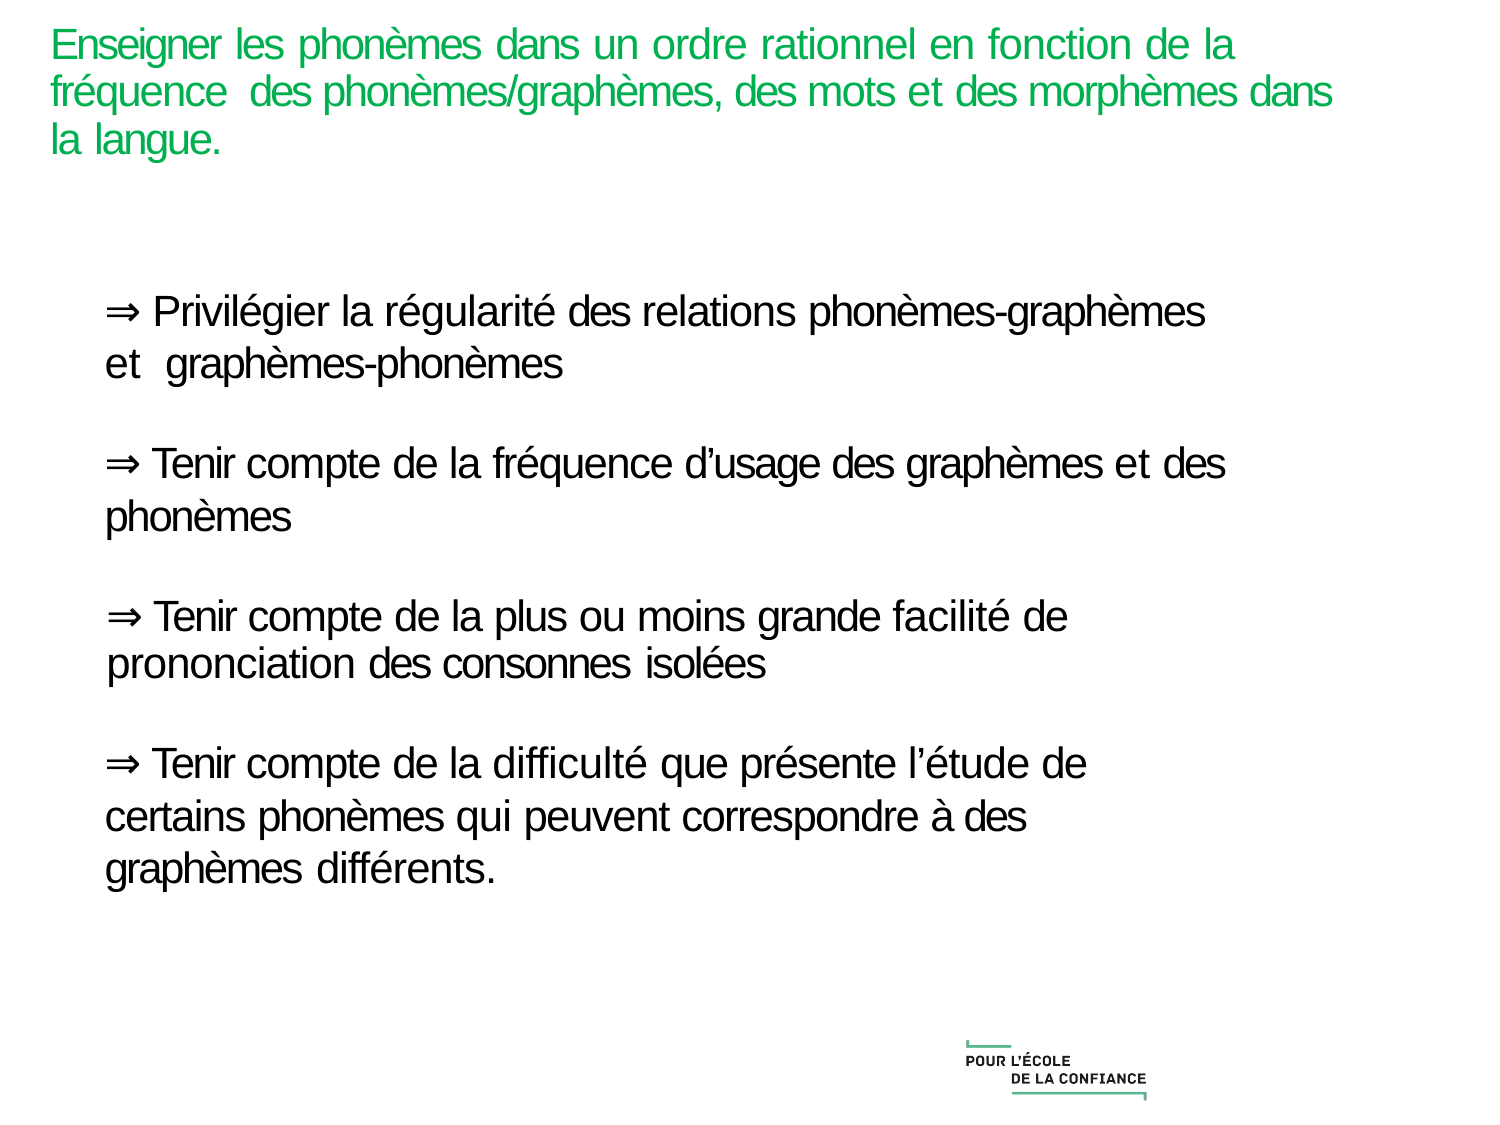

# Enseigner les phonèmes dans un ordre rationnel en fonction de la fréquence des phonèmes/graphèmes, des mots et des morphèmes dans la langue.
⇒ Privilégier la régularité des relations phonèmes-graphèmes et graphèmes-phonèmes
⇒ Tenir compte de la fréquence d’usage des graphèmes et des
phonèmes
⇒ Tenir compte de la plus ou moins grande facilité de prononciation des consonnes isolées
⇒ Tenir compte de la difficulté que présente l’étude de certains phonèmes qui peuvent correspondre à des graphèmes différents.